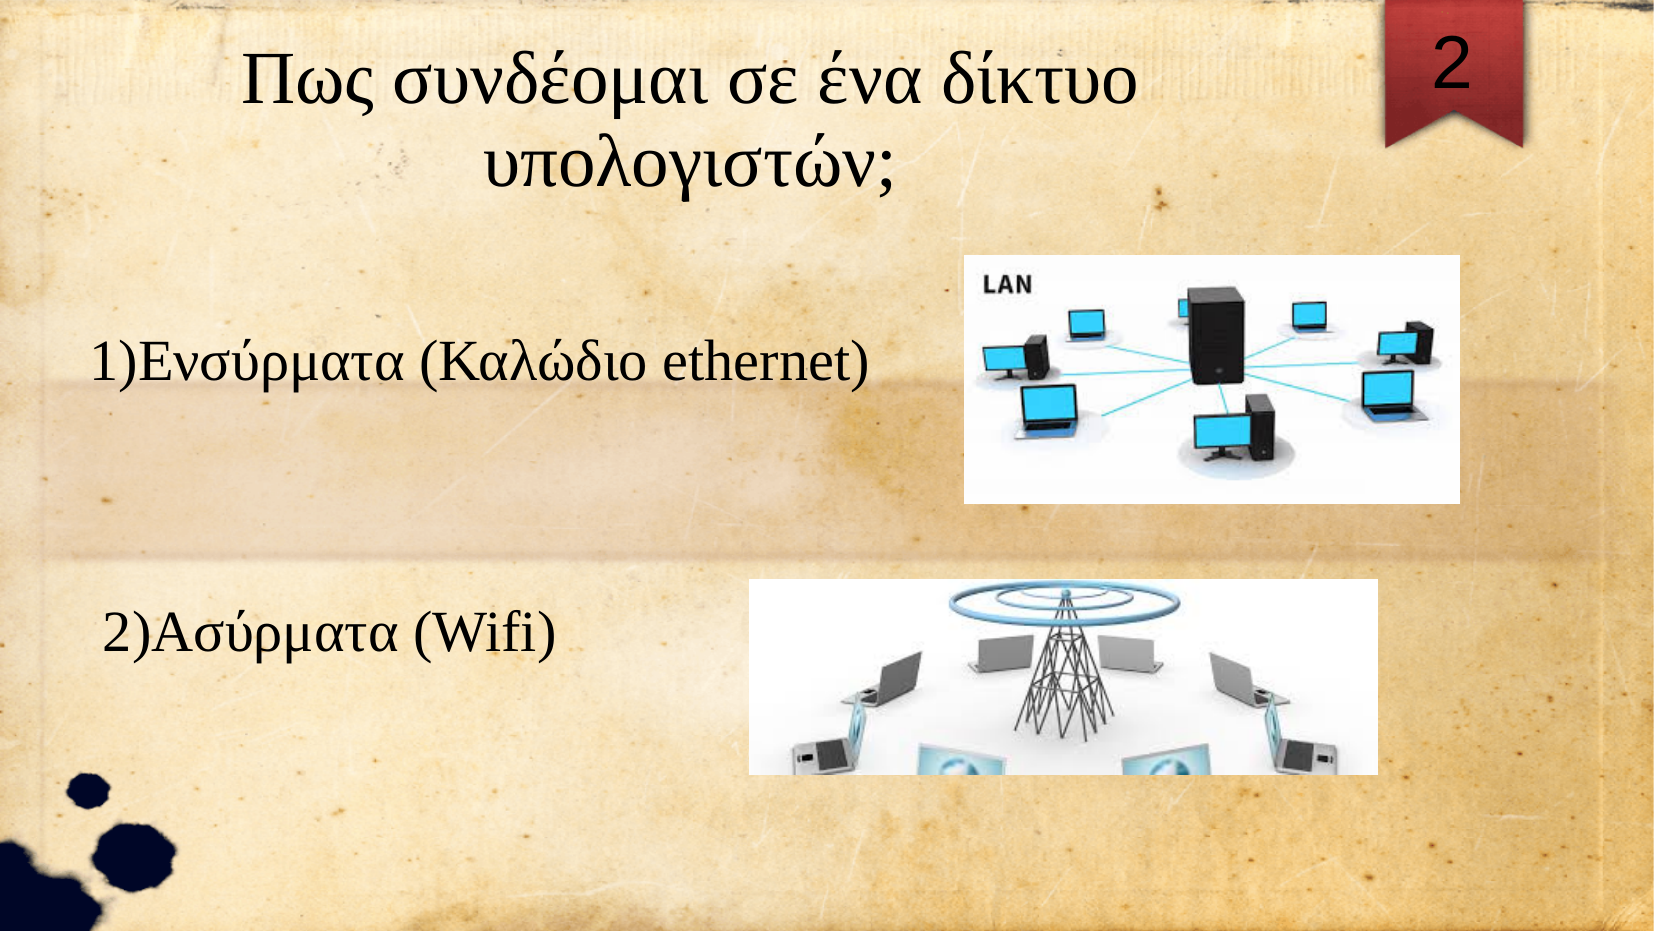

2
# Πως συνδέομαι σε ένα δίκτυο υπολογιστών;
Ενσύρματα (Καλώδιο ethernet)
2)Ασύρματα (Wifi)